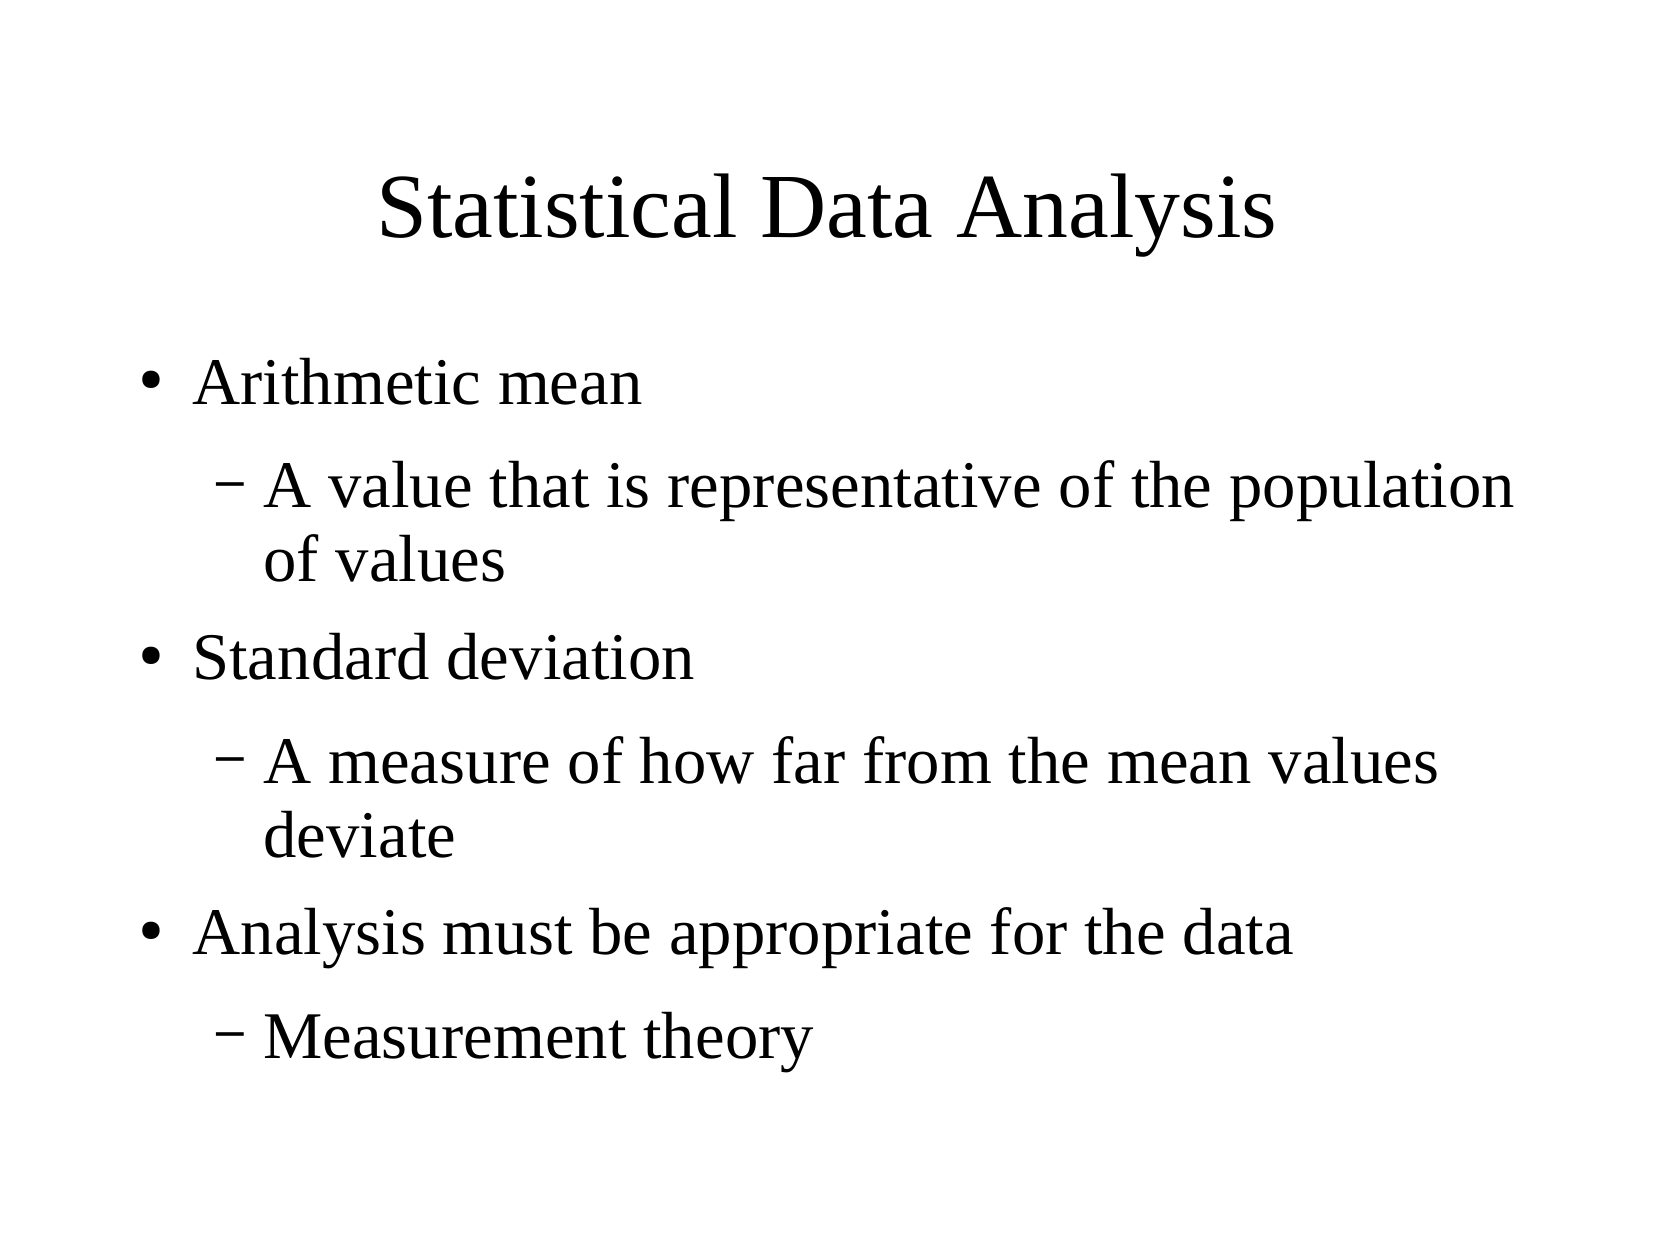

# Statistical Data Analysis
Arithmetic mean
A value that is representative of the population of values
Standard deviation
A measure of how far from the mean values deviate
Analysis must be appropriate for the data
Measurement theory